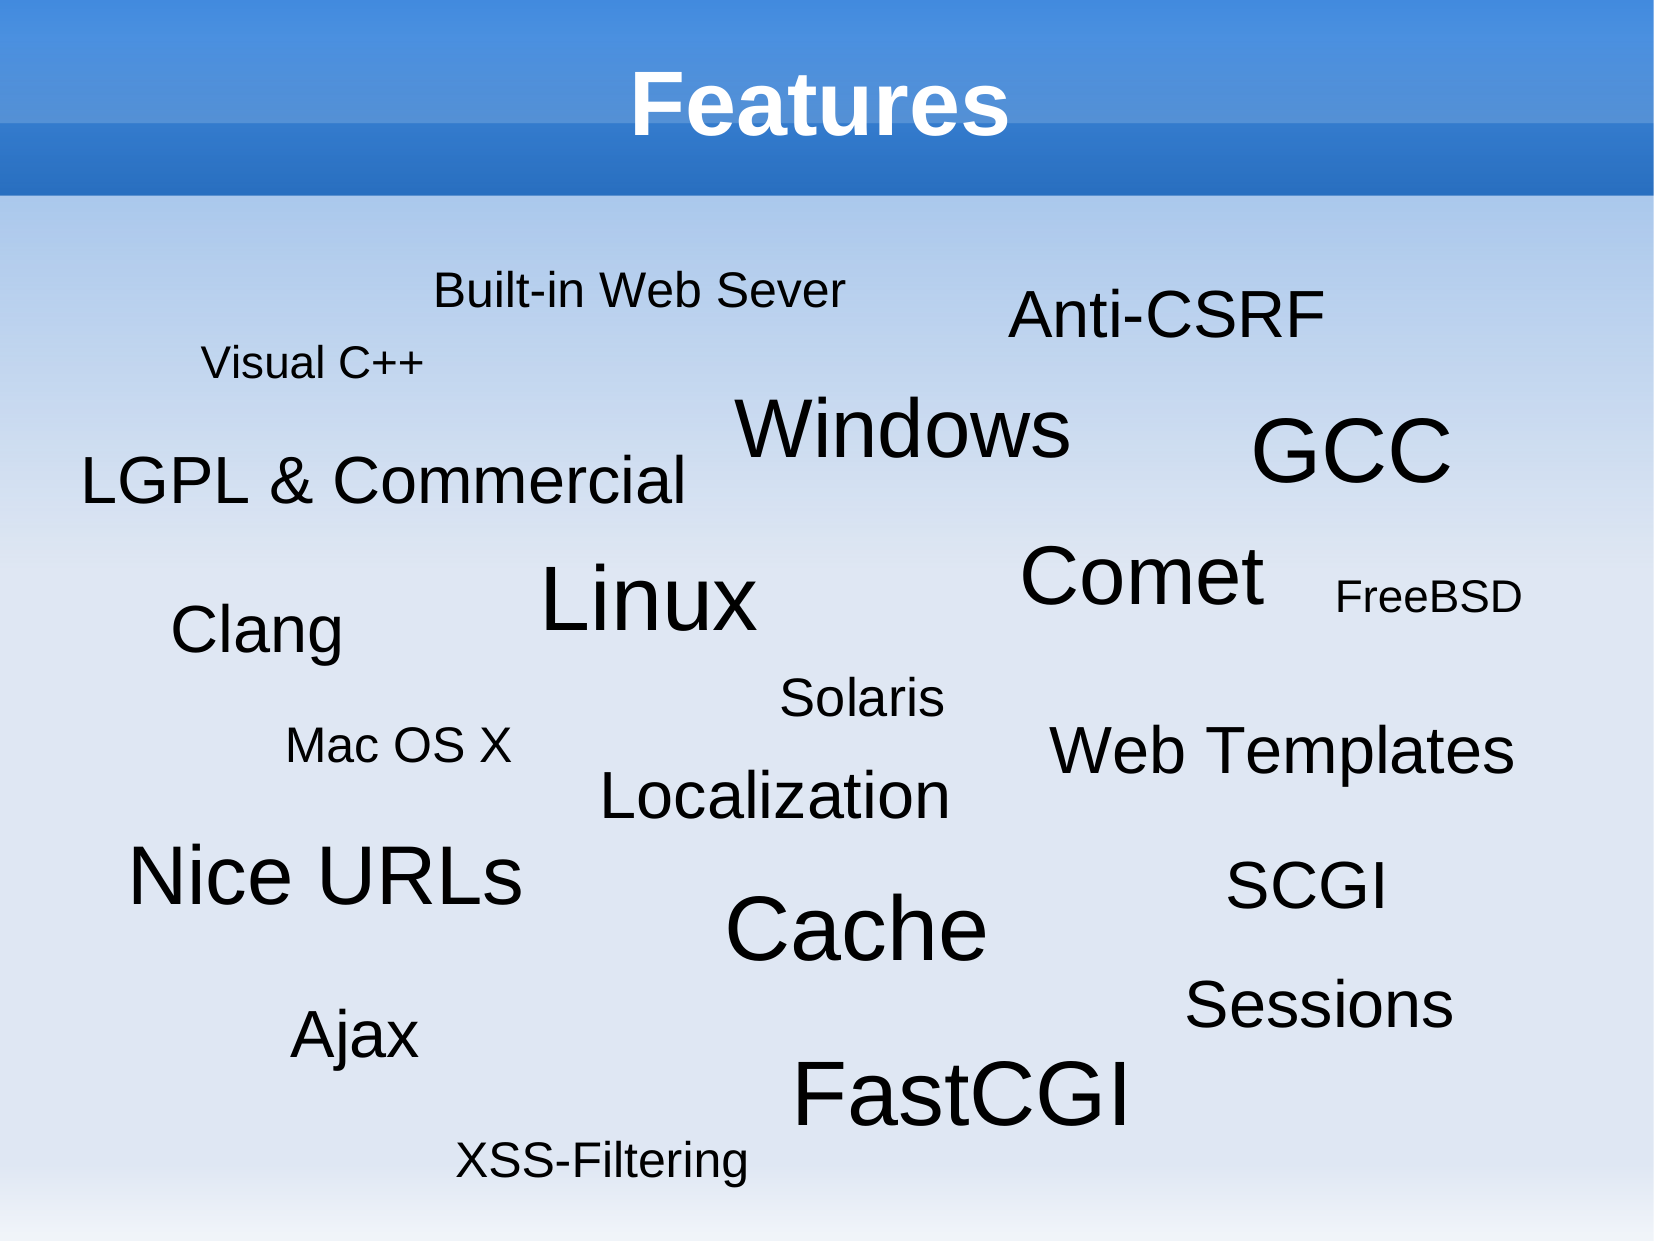

# Features
Built-in Web Sever
Anti-CSRF
Visual C++
Windows
GCC
LGPL & Commercial
Comet
Linux
FreeBSD
Clang
Solaris
Web Templates
Mac OS X
Localization
Nice URLs
SCGI
Cache
Sessions
Ajax
FastCGI
XSS-Filtering